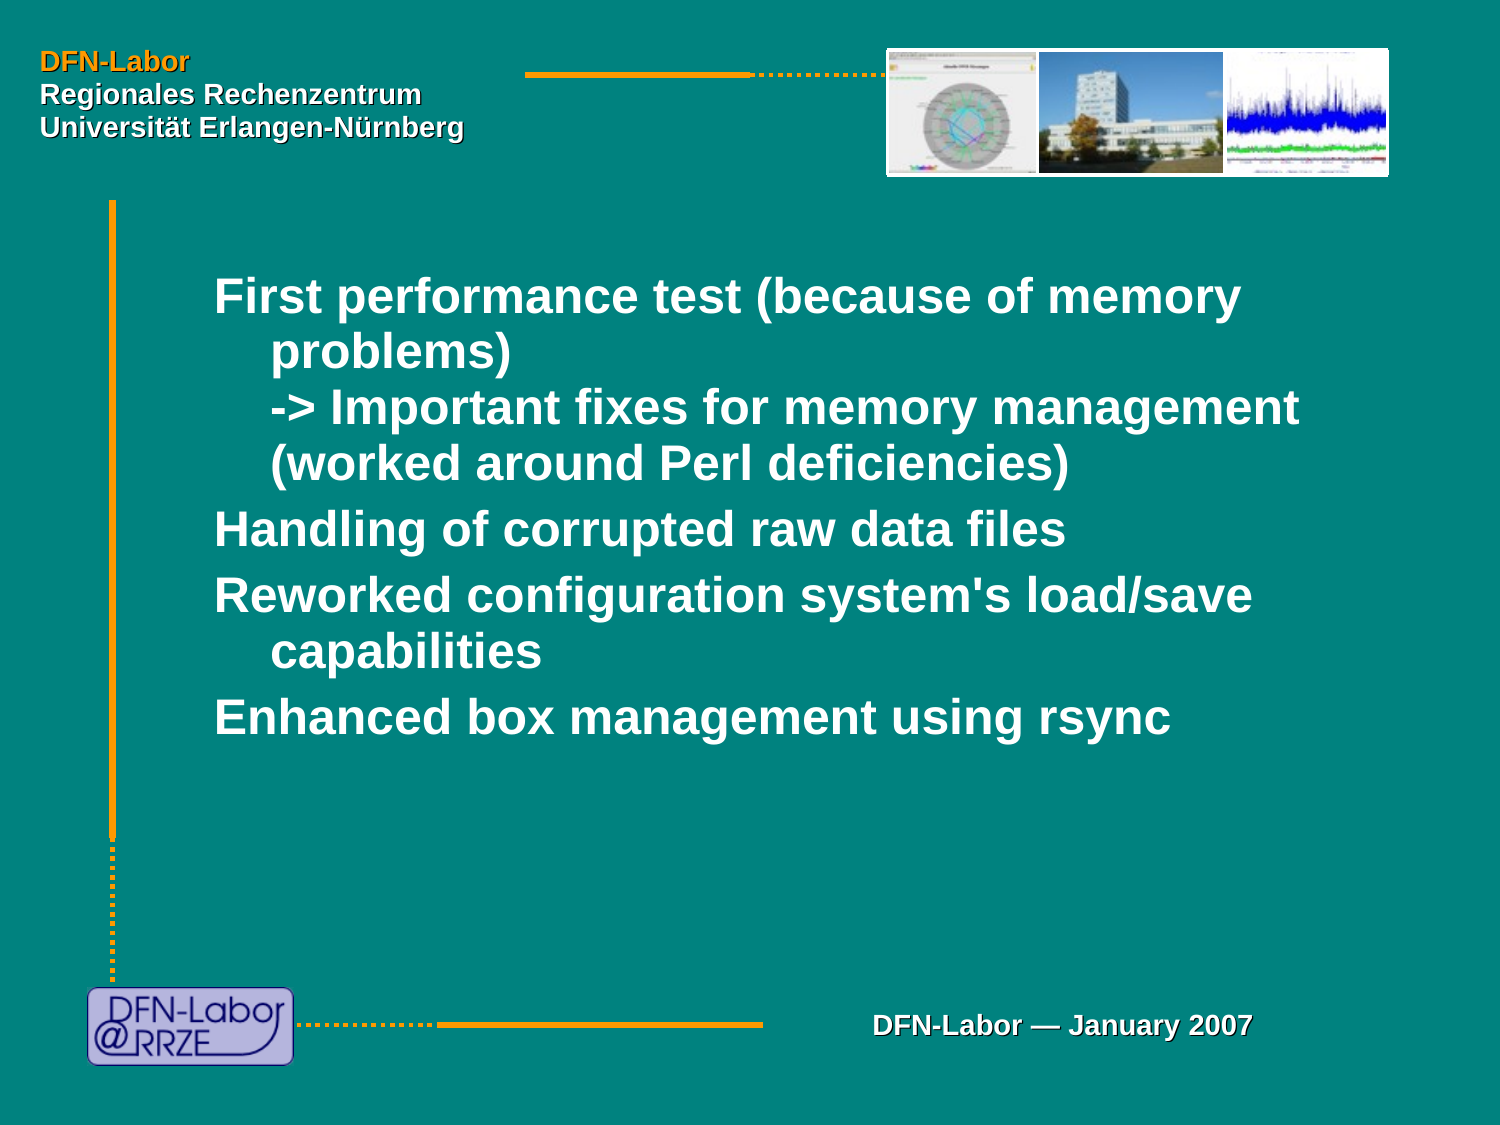

# First performance test (because of memory problems) -> Important fixes for memory management (worked around Perl deficiencies)
Handling of corrupted raw data files
Reworked configuration system's load/save capabilities
Enhanced box management using rsync